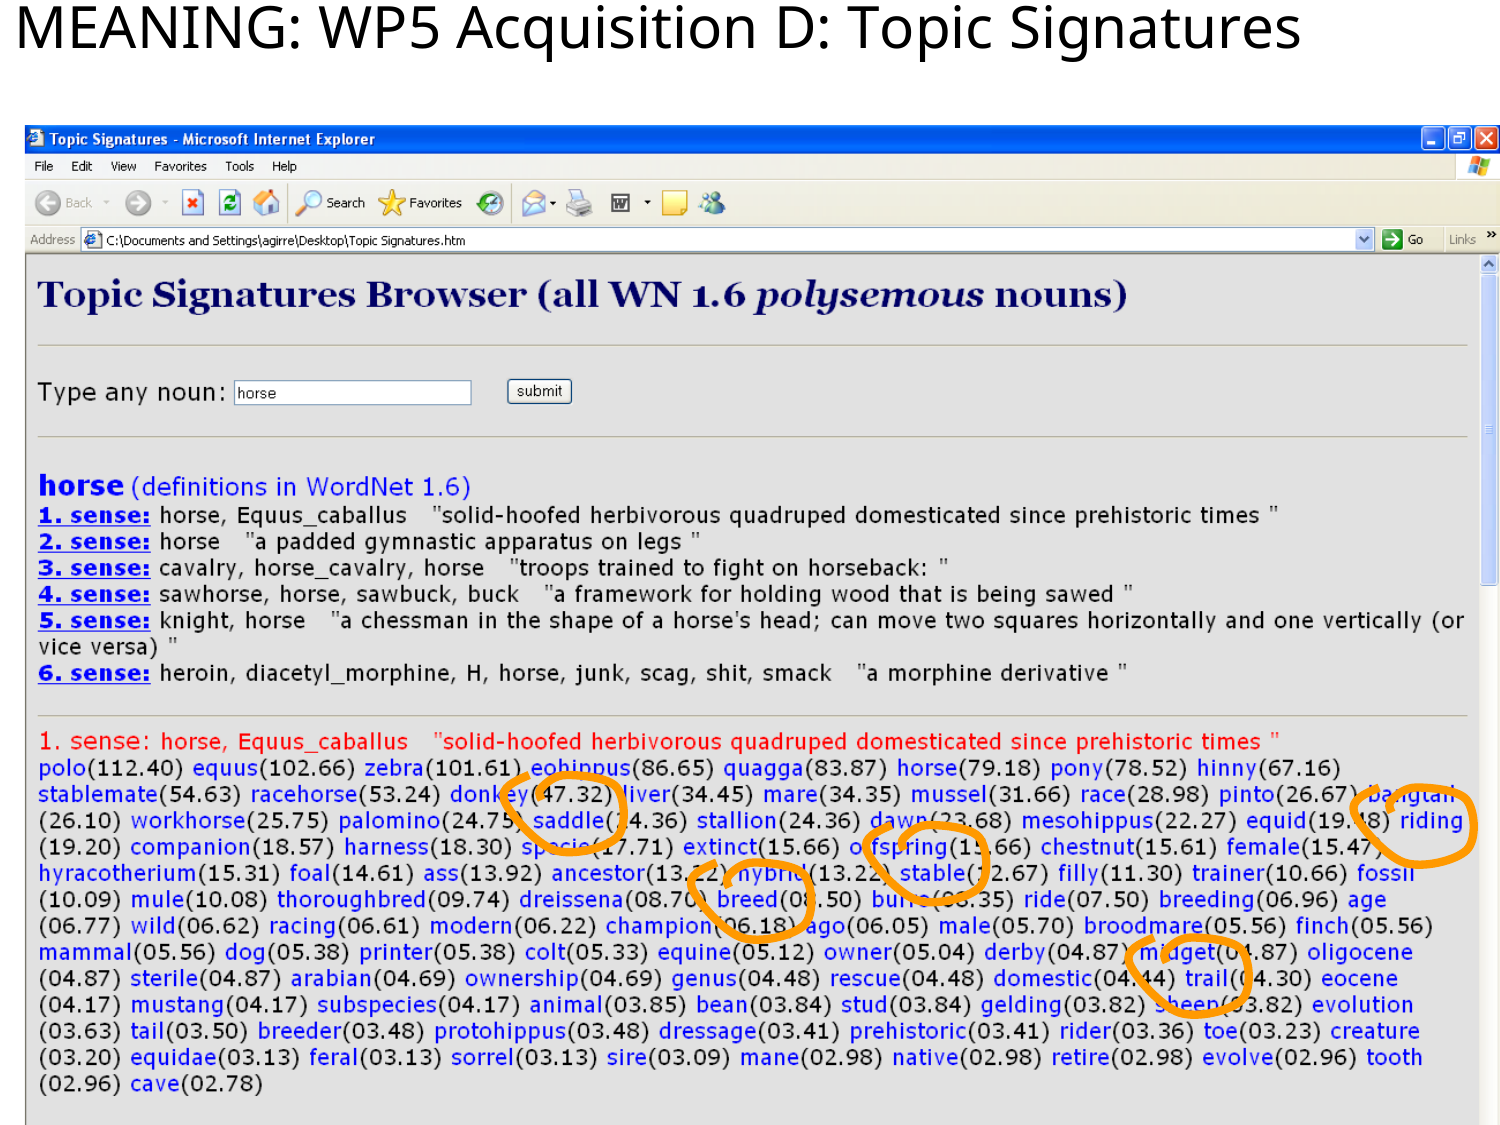

# MEANING: WP5 Acquisition D: Topic Signatures